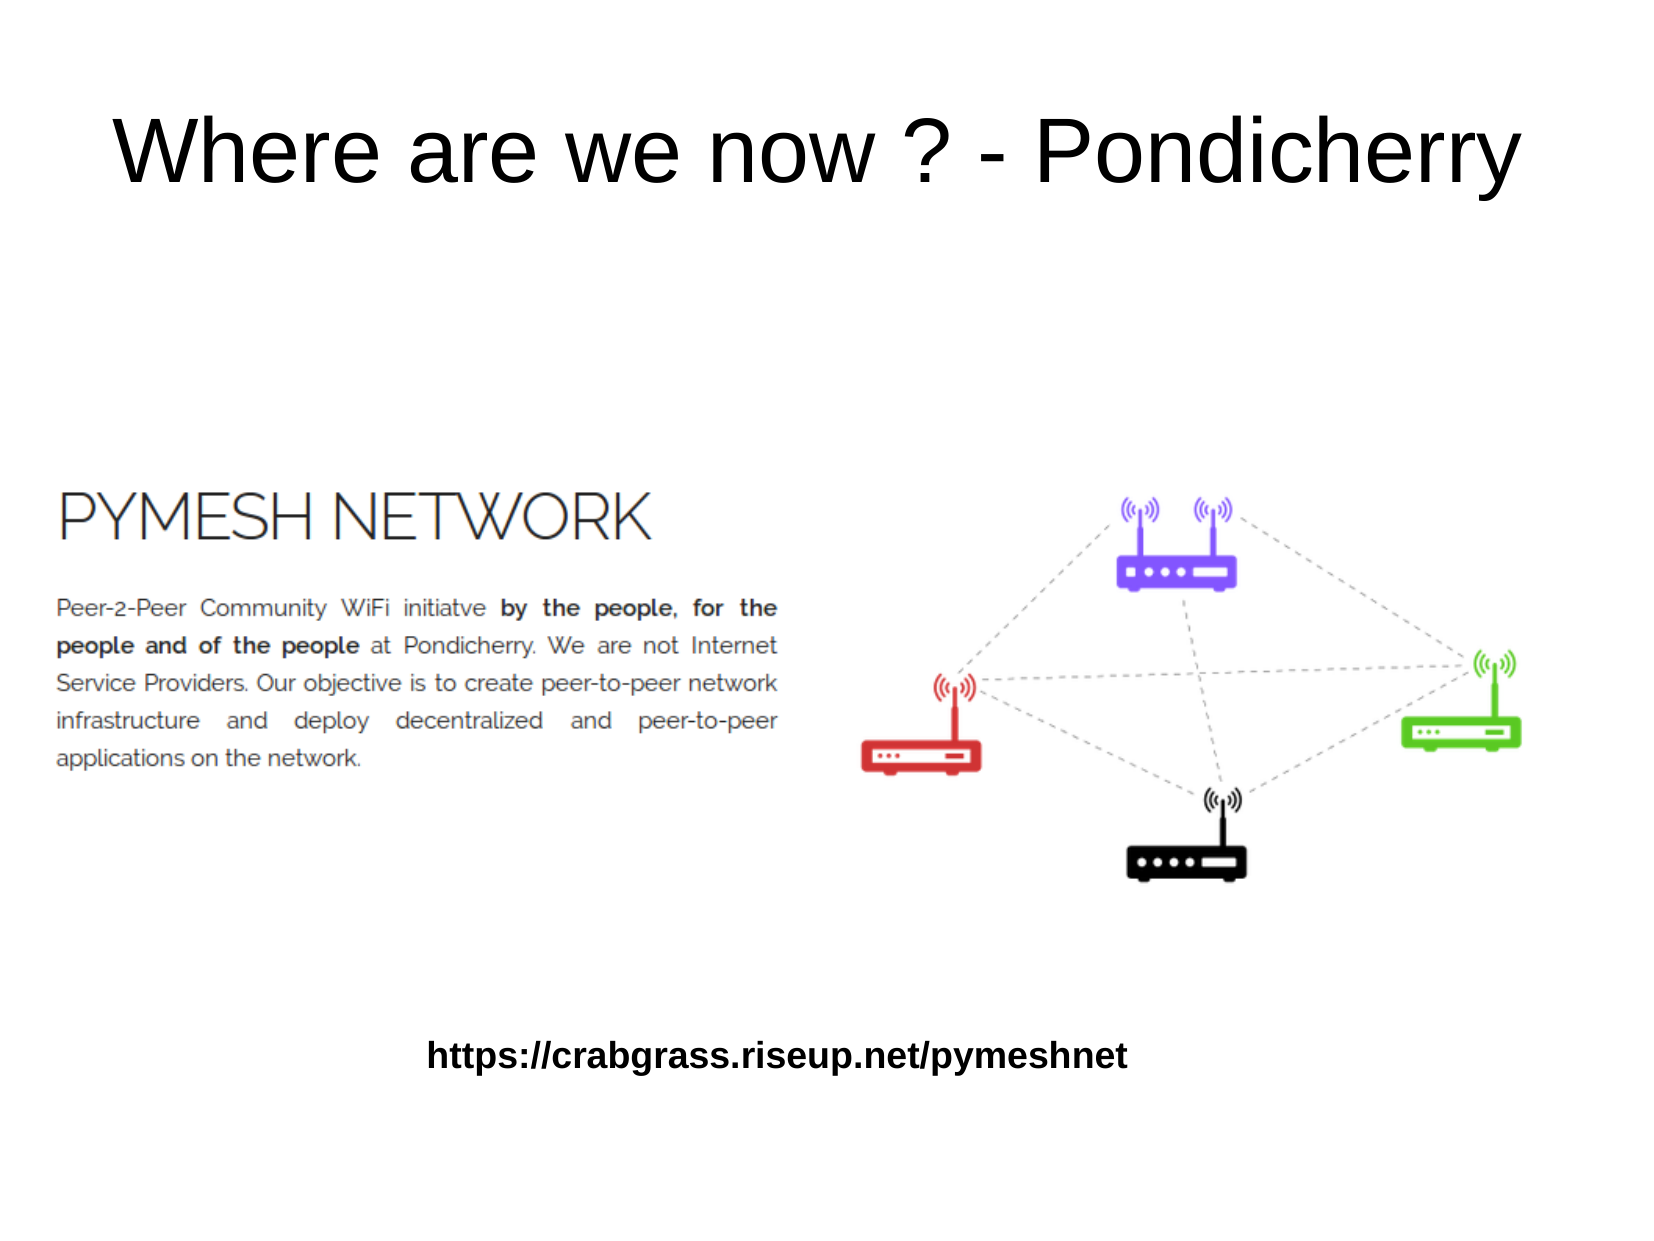

# Where are we now ? - Pondicherry
https://crabgrass.riseup.net/pymeshnet